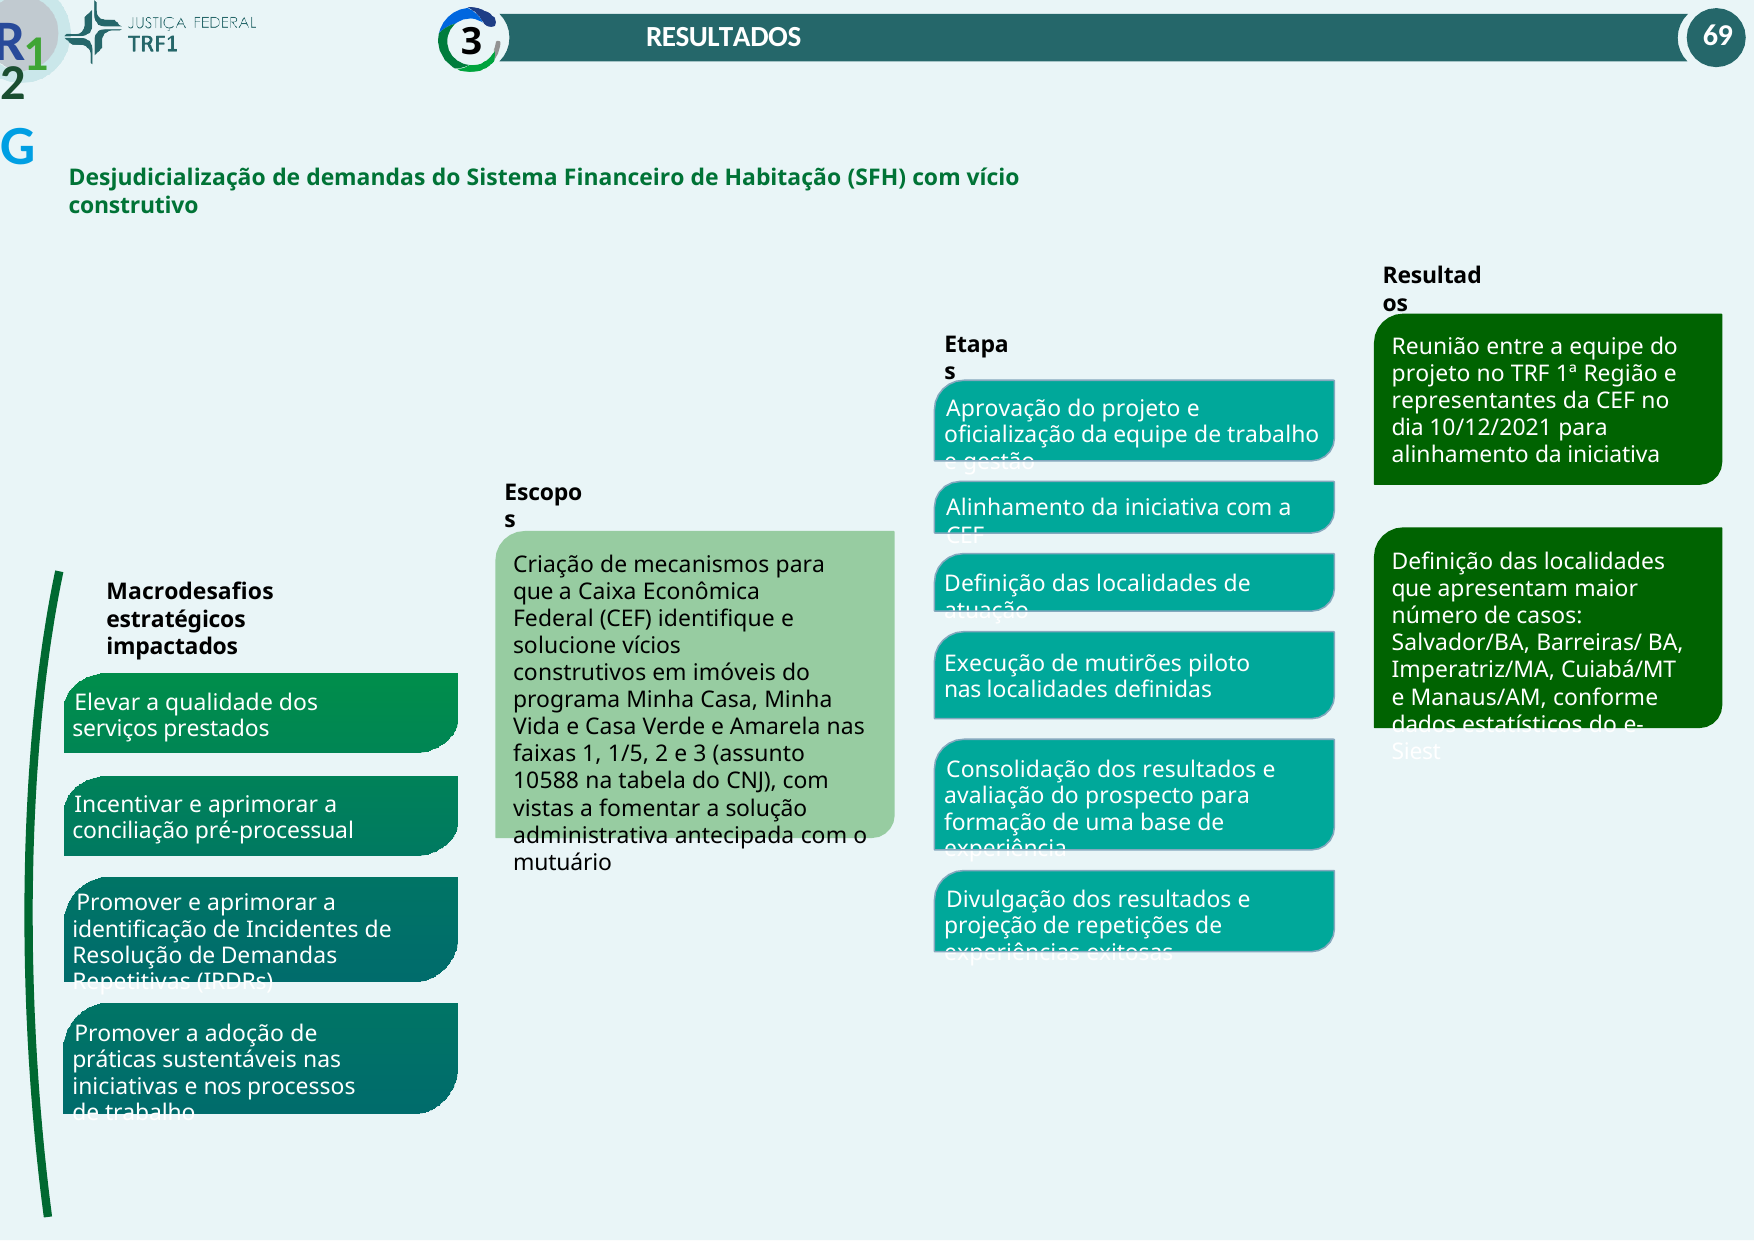

R
2G
69
3
RESULTADOS
1
Desjudicialização de demandas do Sistema Financeiro de Habitação (SFH) com vício construtivo
Resultados
Etapas
Reunião entre a equipe do projeto no TRF 1ª Região e representantes da CEF no dia 10/12/2021 para alinhamento da iniciativa
Aprovação do projeto e oficialização da equipe de trabalho e gestão
Escopos
Alinhamento da iniciativa com a CEF
Definição das localidades que apresentam maior número de casos: Salvador/BA, Barreiras/ BA, Imperatriz/MA, Cuiabá/MT e Manaus/AM, conforme dados estatísticos do e-Siest
Criação de mecanismos para que a Caixa Econômica Federal (CEF) identifique e solucione vícios
construtivos em imóveis do programa Minha Casa, Minha Vida e Casa Verde e Amarela nas faixas 1, 1/5, 2 e 3 (assunto 10588 na tabela do CNJ), com vistas a fomentar a solução administrativa antecipada com o mutuário
Definição das localidades de atuação
Macrodesafios estratégicos impactados
Execução de mutirões piloto nas localidades definidas
Elevar a qualidade dos serviços prestados
Consolidação dos resultados e avaliação do prospecto para formação de uma base de experiência
Incentivar e aprimorar a conciliação pré-processual
Divulgação dos resultados e projeção de repetições de experiências exitosas
Promover e aprimorar a identificação de Incidentes de Resolução de Demandas Repetitivas (IRDRs)
Promover a adoção de práticas sustentáveis nas iniciativas e nos processos de trabalho